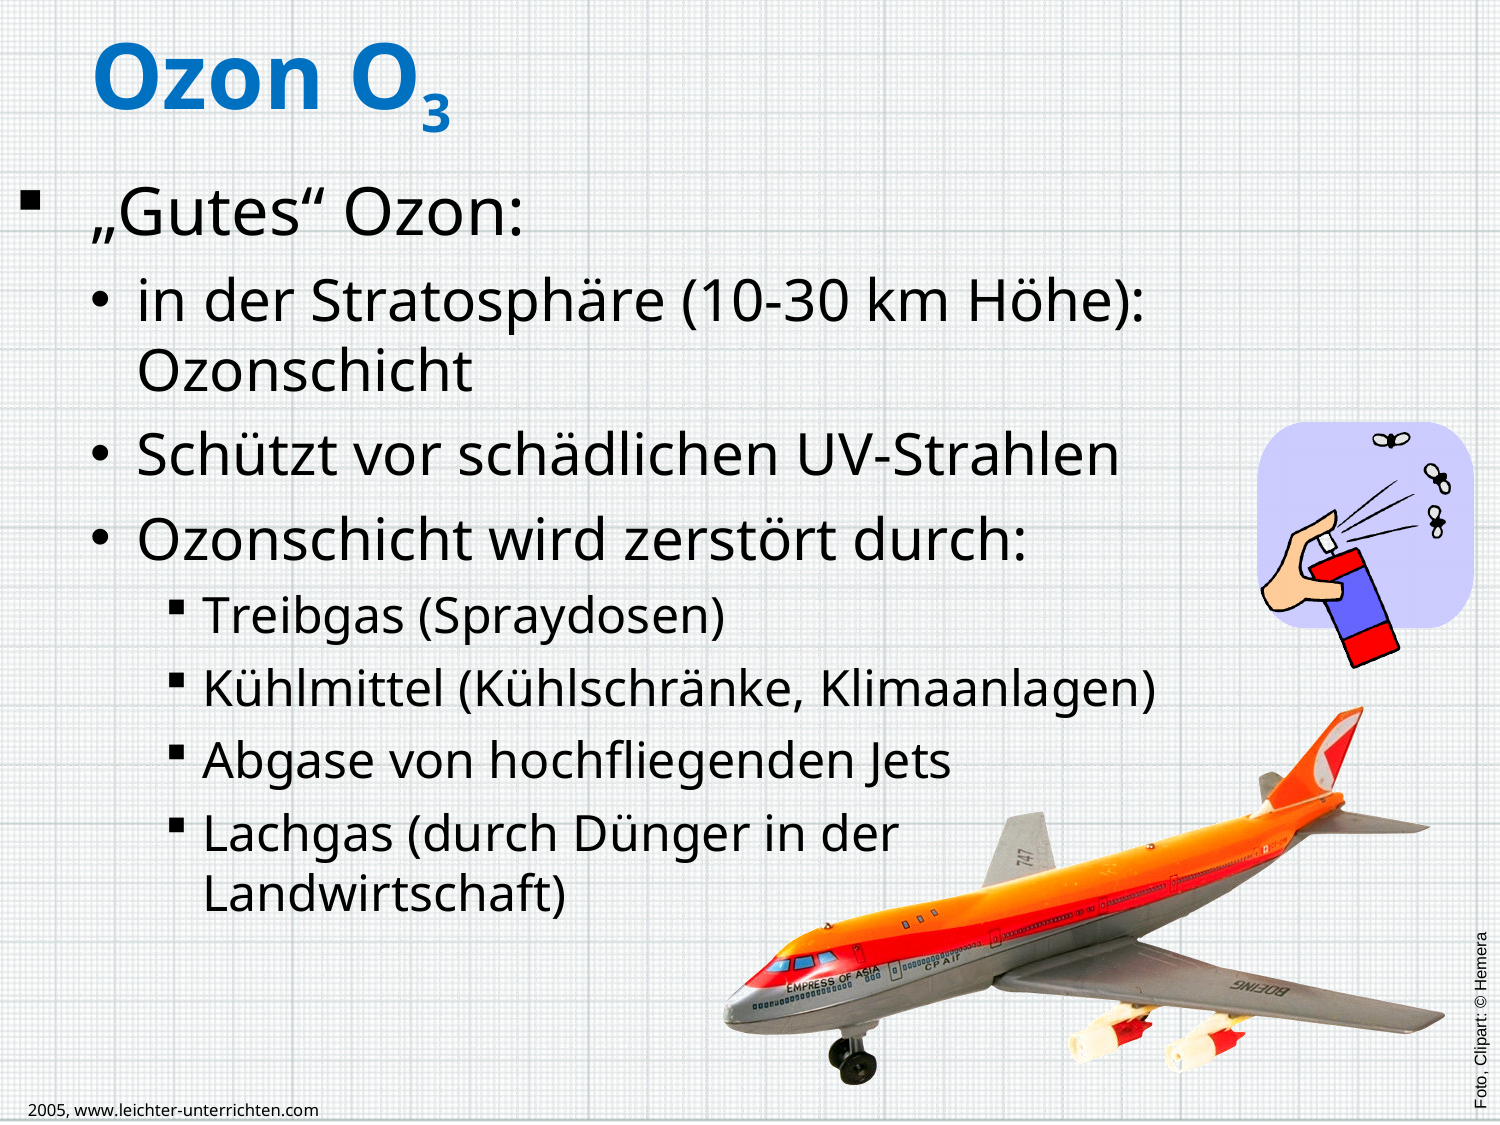

# Ozon O3
„Gutes“ Ozon:
in der Stratosphäre (10-30 km Höhe): Ozonschicht
Schützt vor schädlichen UV-Strahlen
Ozonschicht wird zerstört durch:
Treibgas (Spraydosen)
Kühlmittel (Kühlschränke, Klimaanlagen)
Abgase von hochfliegenden Jets
Lachgas (durch Dünger in der
Landwirtschaft)
Foto, Clipart: © Hemera